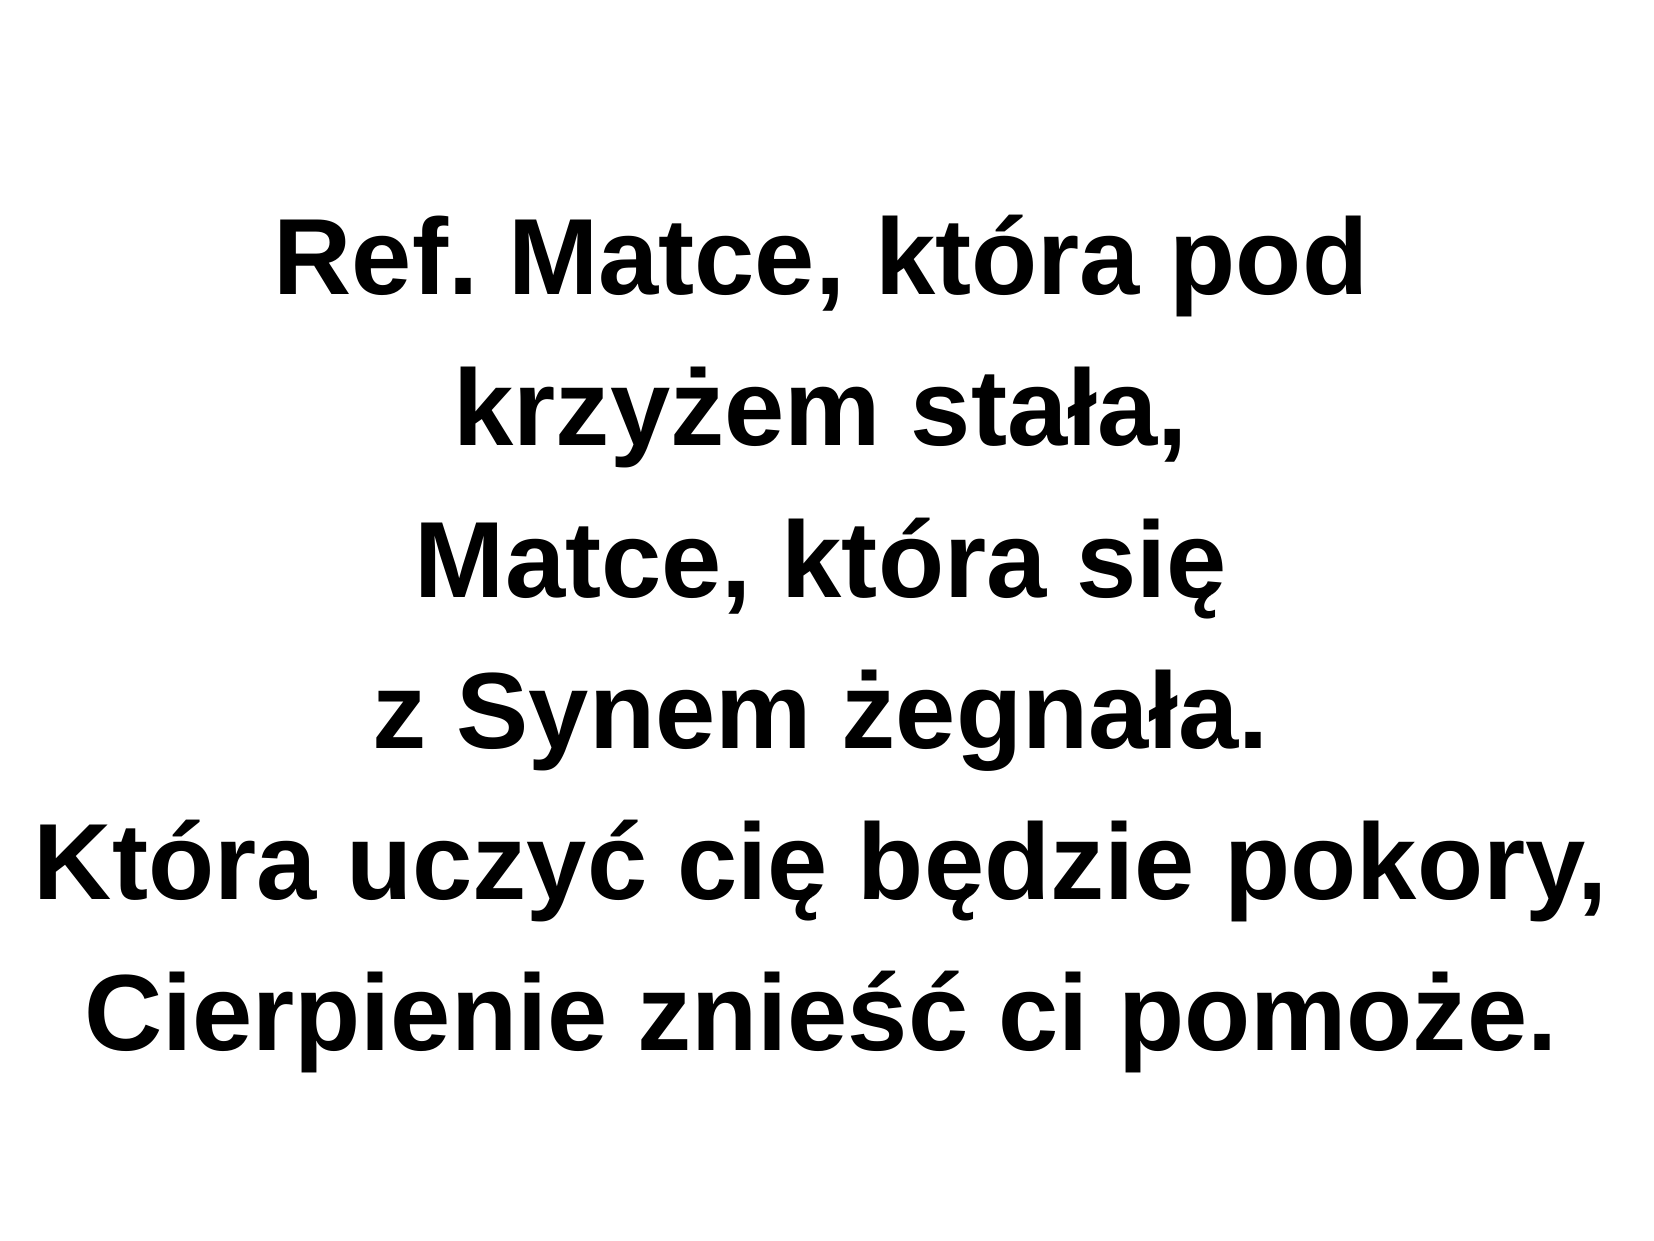

# Ref. Matce, która pod
krzyżem stała,
Matce, która się
z Synem żegnała.
Która uczyć cię będzie pokory,
Cierpienie znieść ci pomoże.